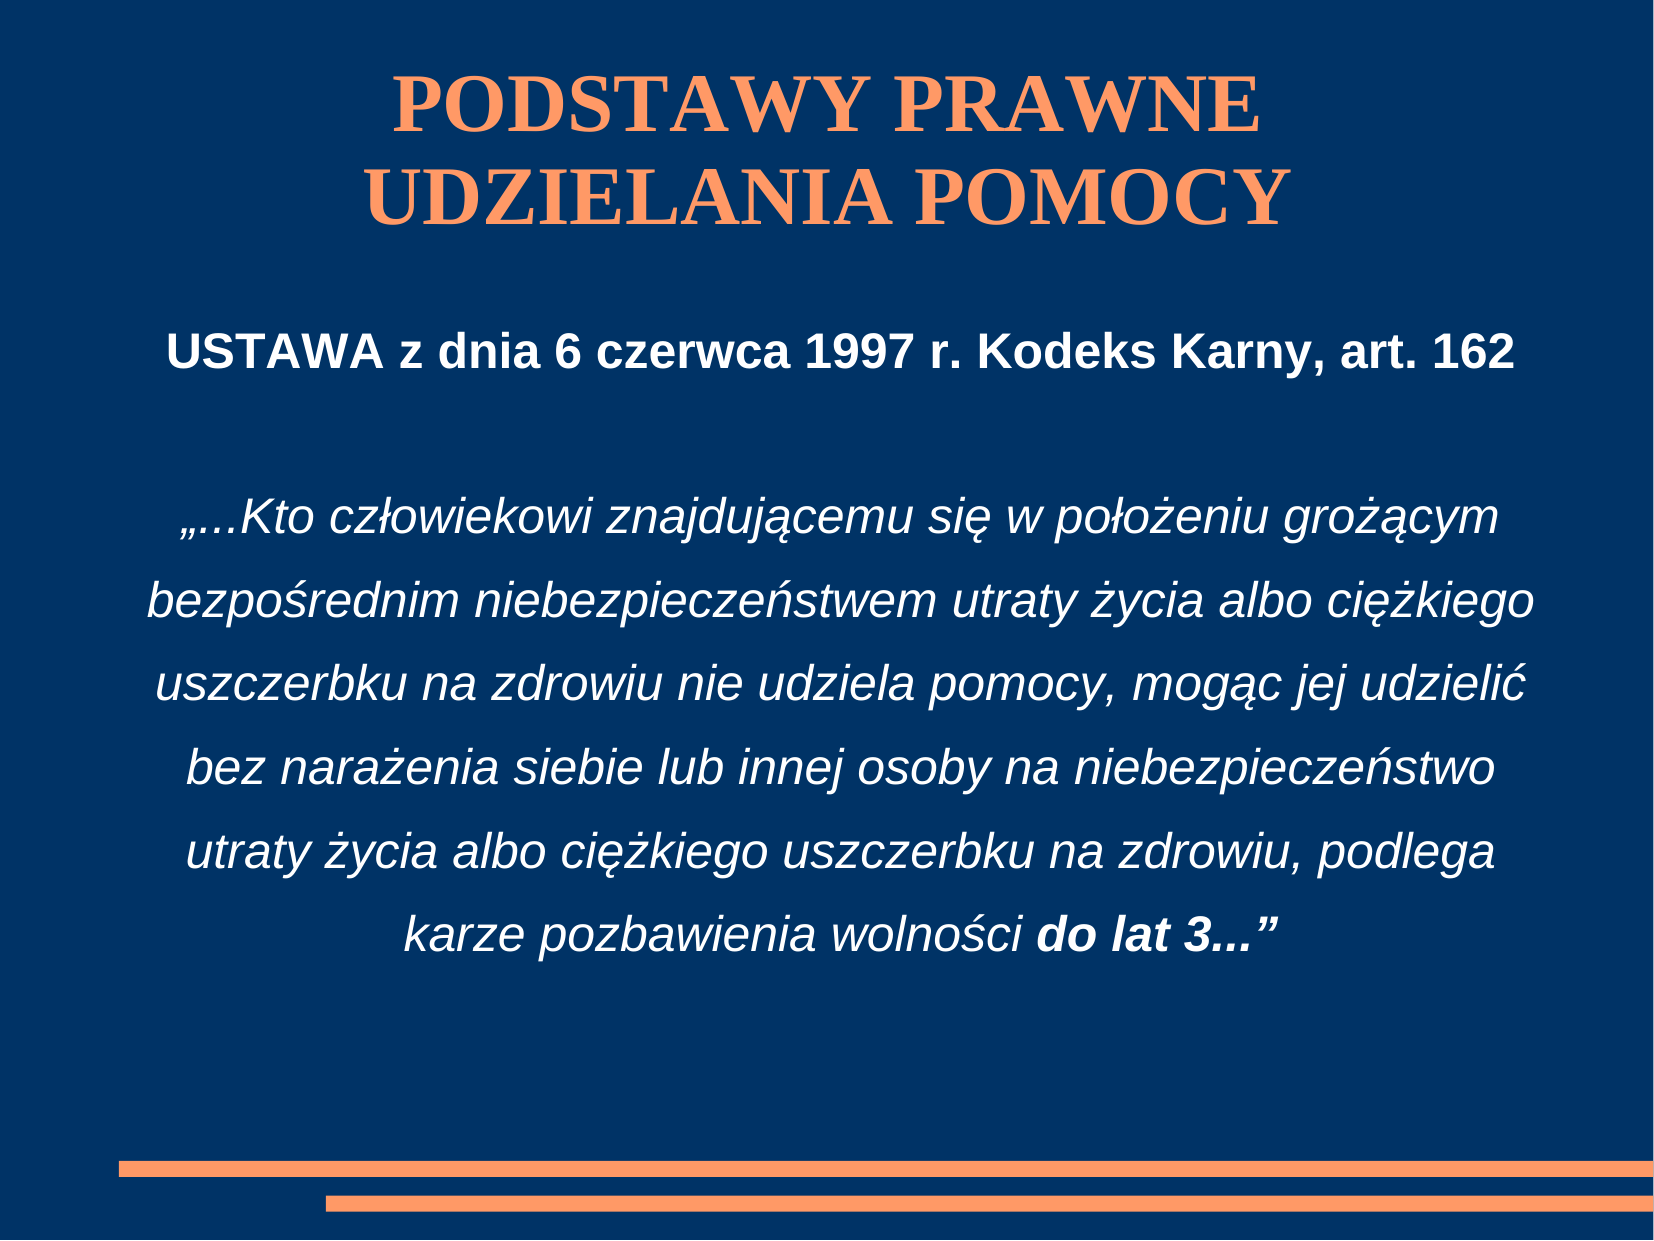

# PODSTAWY PRAWNE UDZIELANIA POMOCY
USTAWA z dnia 6 czerwca 1997 r. Kodeks Karny, art. 162
„...Kto człowiekowi znajdującemu się w położeniu grożącym bezpośrednim niebezpieczeństwem utraty życia albo ciężkiego uszczerbku na zdrowiu nie udziela pomocy, mogąc jej udzielić bez narażenia siebie lub innej osoby na niebezpieczeństwo utraty życia albo ciężkiego uszczerbku na zdrowiu, podlega karze pozbawienia wolności do lat 3...”